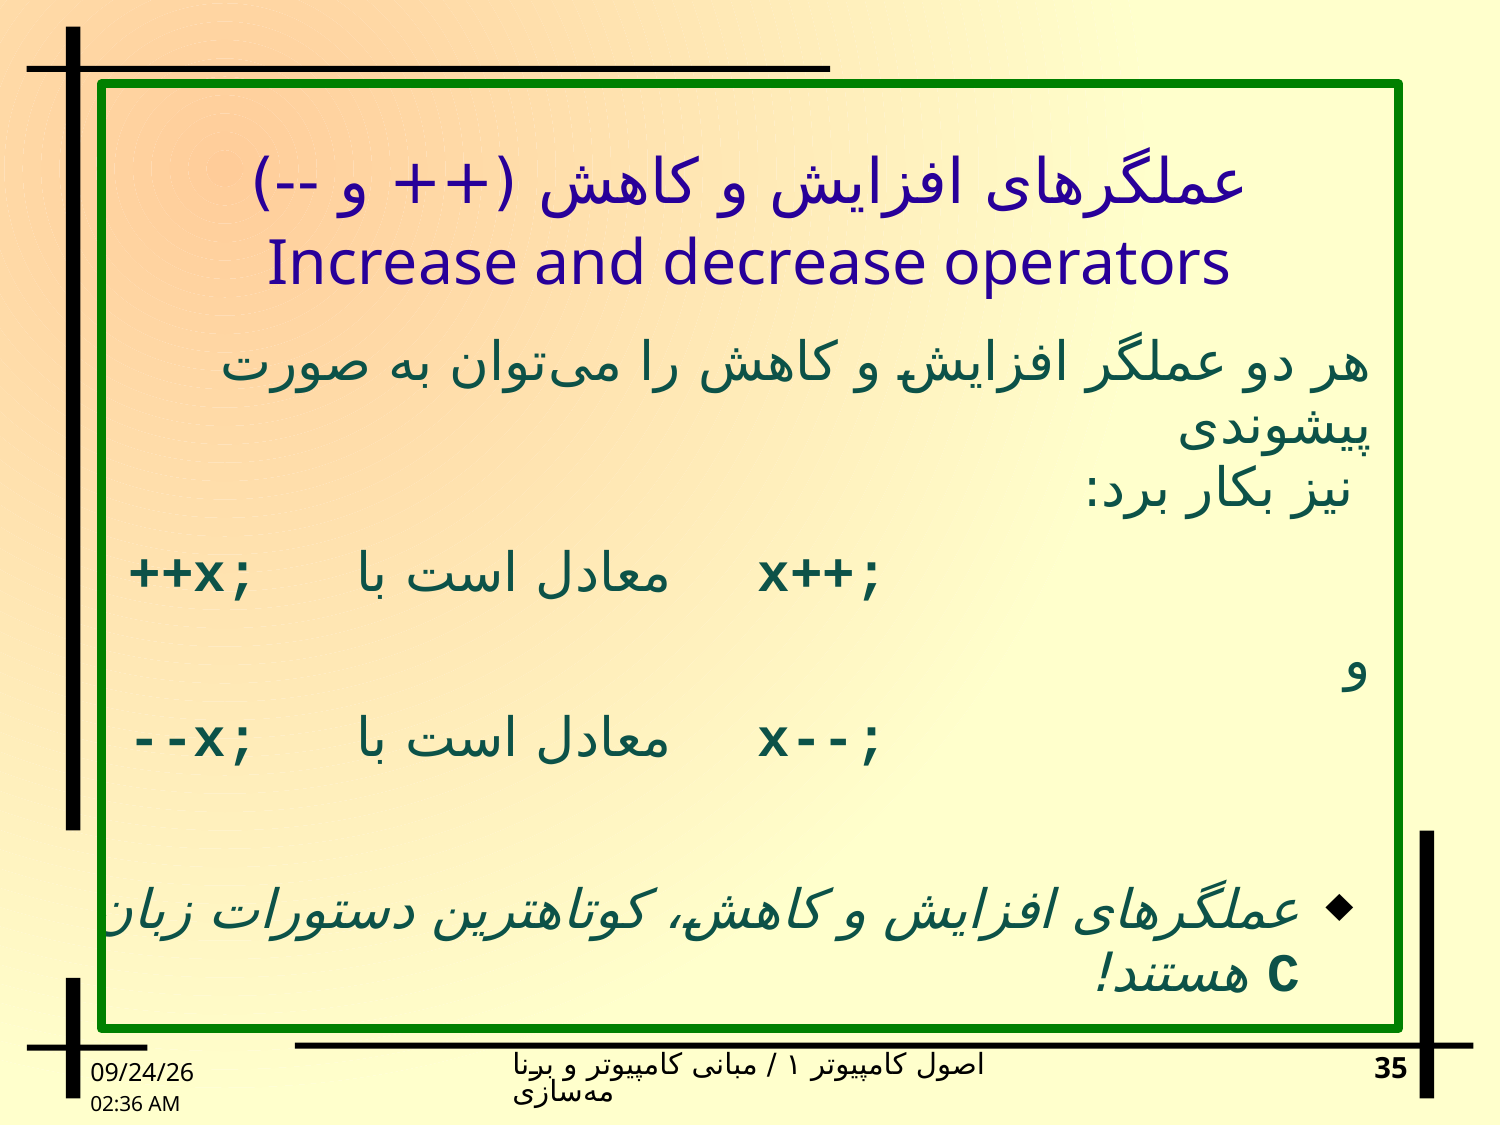

عملگرهای افزایش و کاهش (++ و --)
Increase and decrease operators
# هر دو عملگر افزایش و کاهش را می‌توان به صورت پیشوندی نیز بکار برد:
++x; معادل است با x++;
و
--x; معادل است با x--;
عملگرهای افزایش و کاهش، کوتاهترین دستورات زبان C هستند!
اصول کامپیوتر ۱ / مبانی کامپیوتر و برنامه‌سازی
35